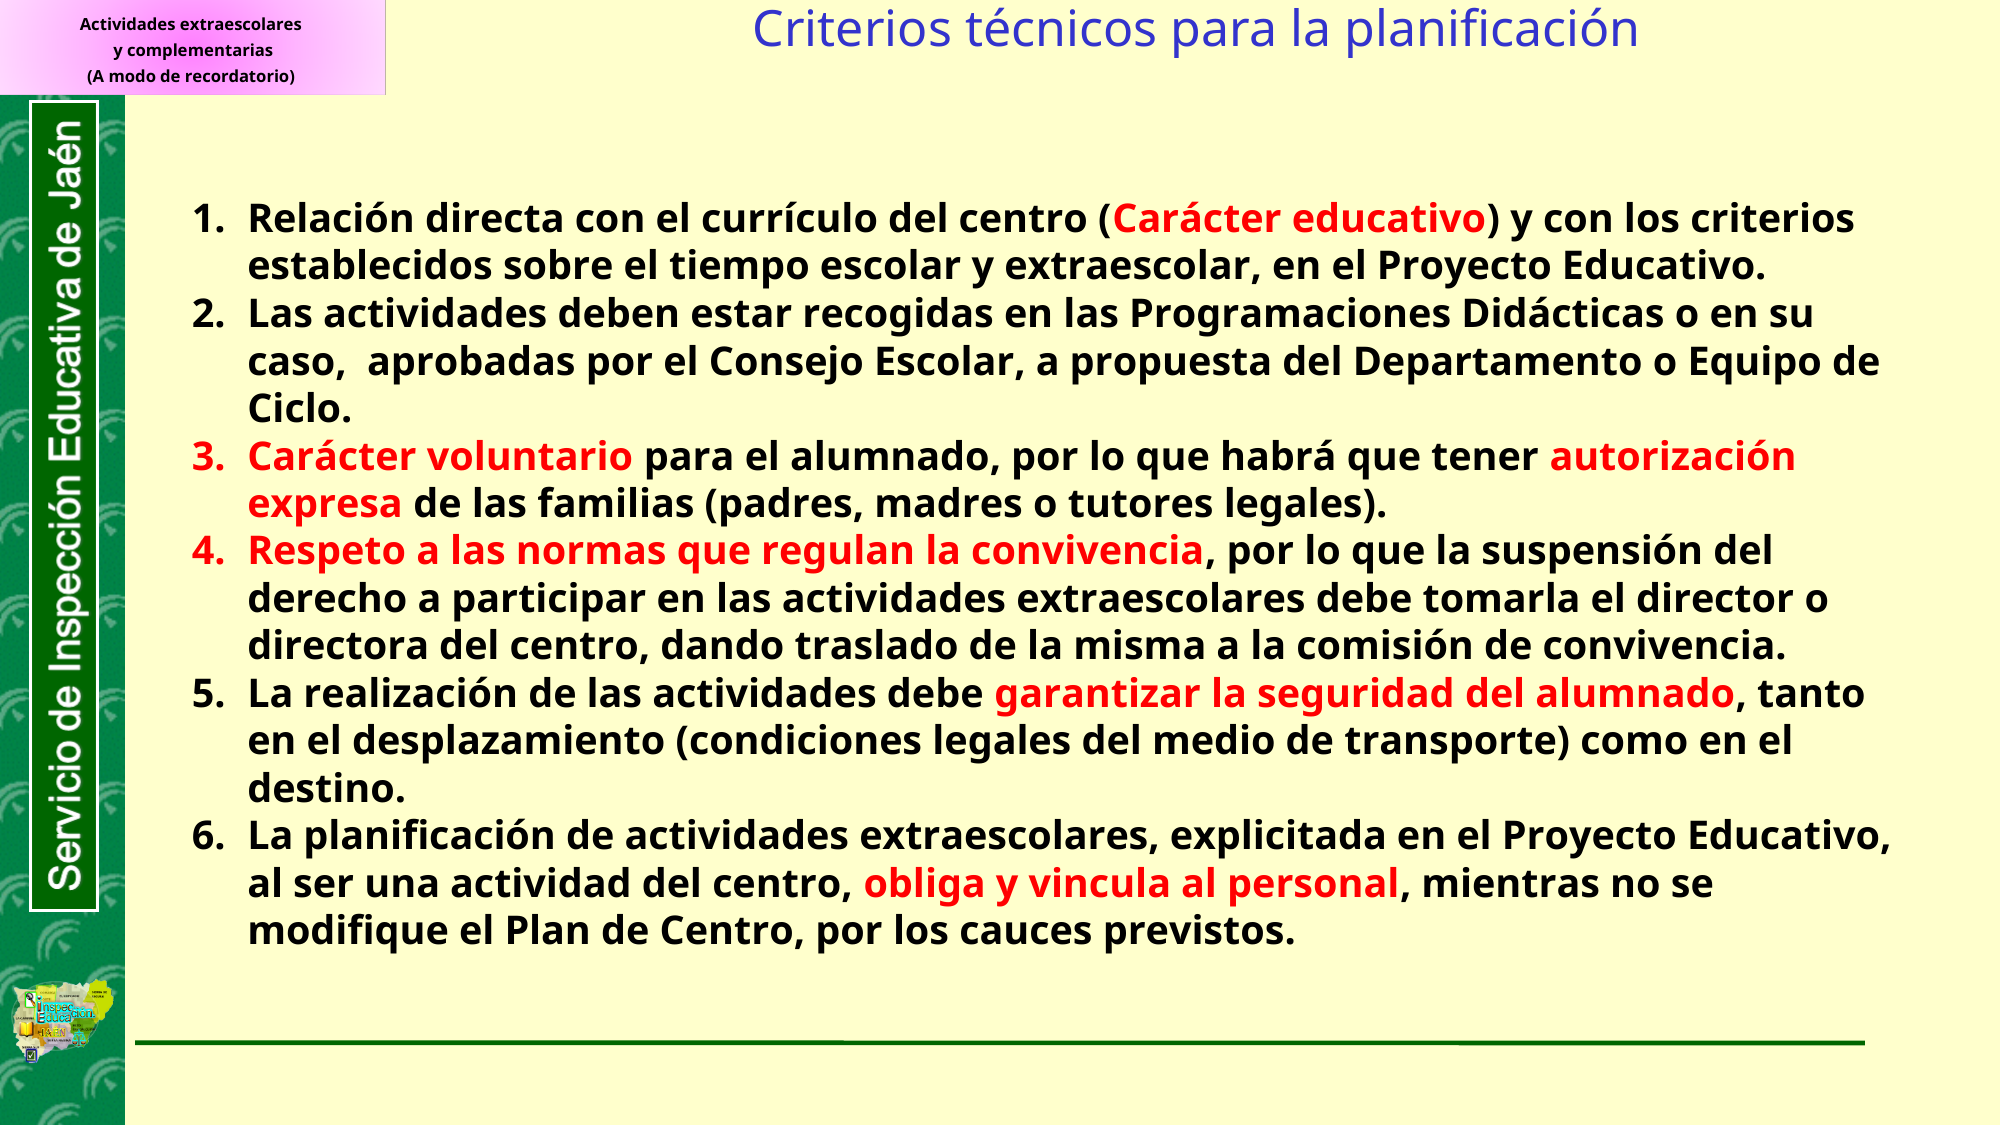

Criterios técnicos para la planificación
Actividades extraescolares
y complementarias
(A modo de recordatorio)
Relación directa con el currículo del centro (Carácter educativo) y con los criterios establecidos sobre el tiempo escolar y extraescolar, en el Proyecto Educativo.
Las actividades deben estar recogidas en las Programaciones Didácticas o en su caso, aprobadas por el Consejo Escolar, a propuesta del Departamento o Equipo de Ciclo.
Carácter voluntario para el alumnado, por lo que habrá que tener autorización expresa de las familias (padres, madres o tutores legales).
Respeto a las normas que regulan la convivencia, por lo que la suspensión del derecho a participar en las actividades extraescolares debe tomarla el director o directora del centro, dando traslado de la misma a la comisión de convivencia.
La realización de las actividades debe garantizar la seguridad del alumnado, tanto en el desplazamiento (condiciones legales del medio de transporte) como en el destino.
La planificación de actividades extraescolares, explicitada en el Proyecto Educativo, al ser una actividad del centro, obliga y vincula al personal, mientras no se modifique el Plan de Centro, por los cauces previstos.